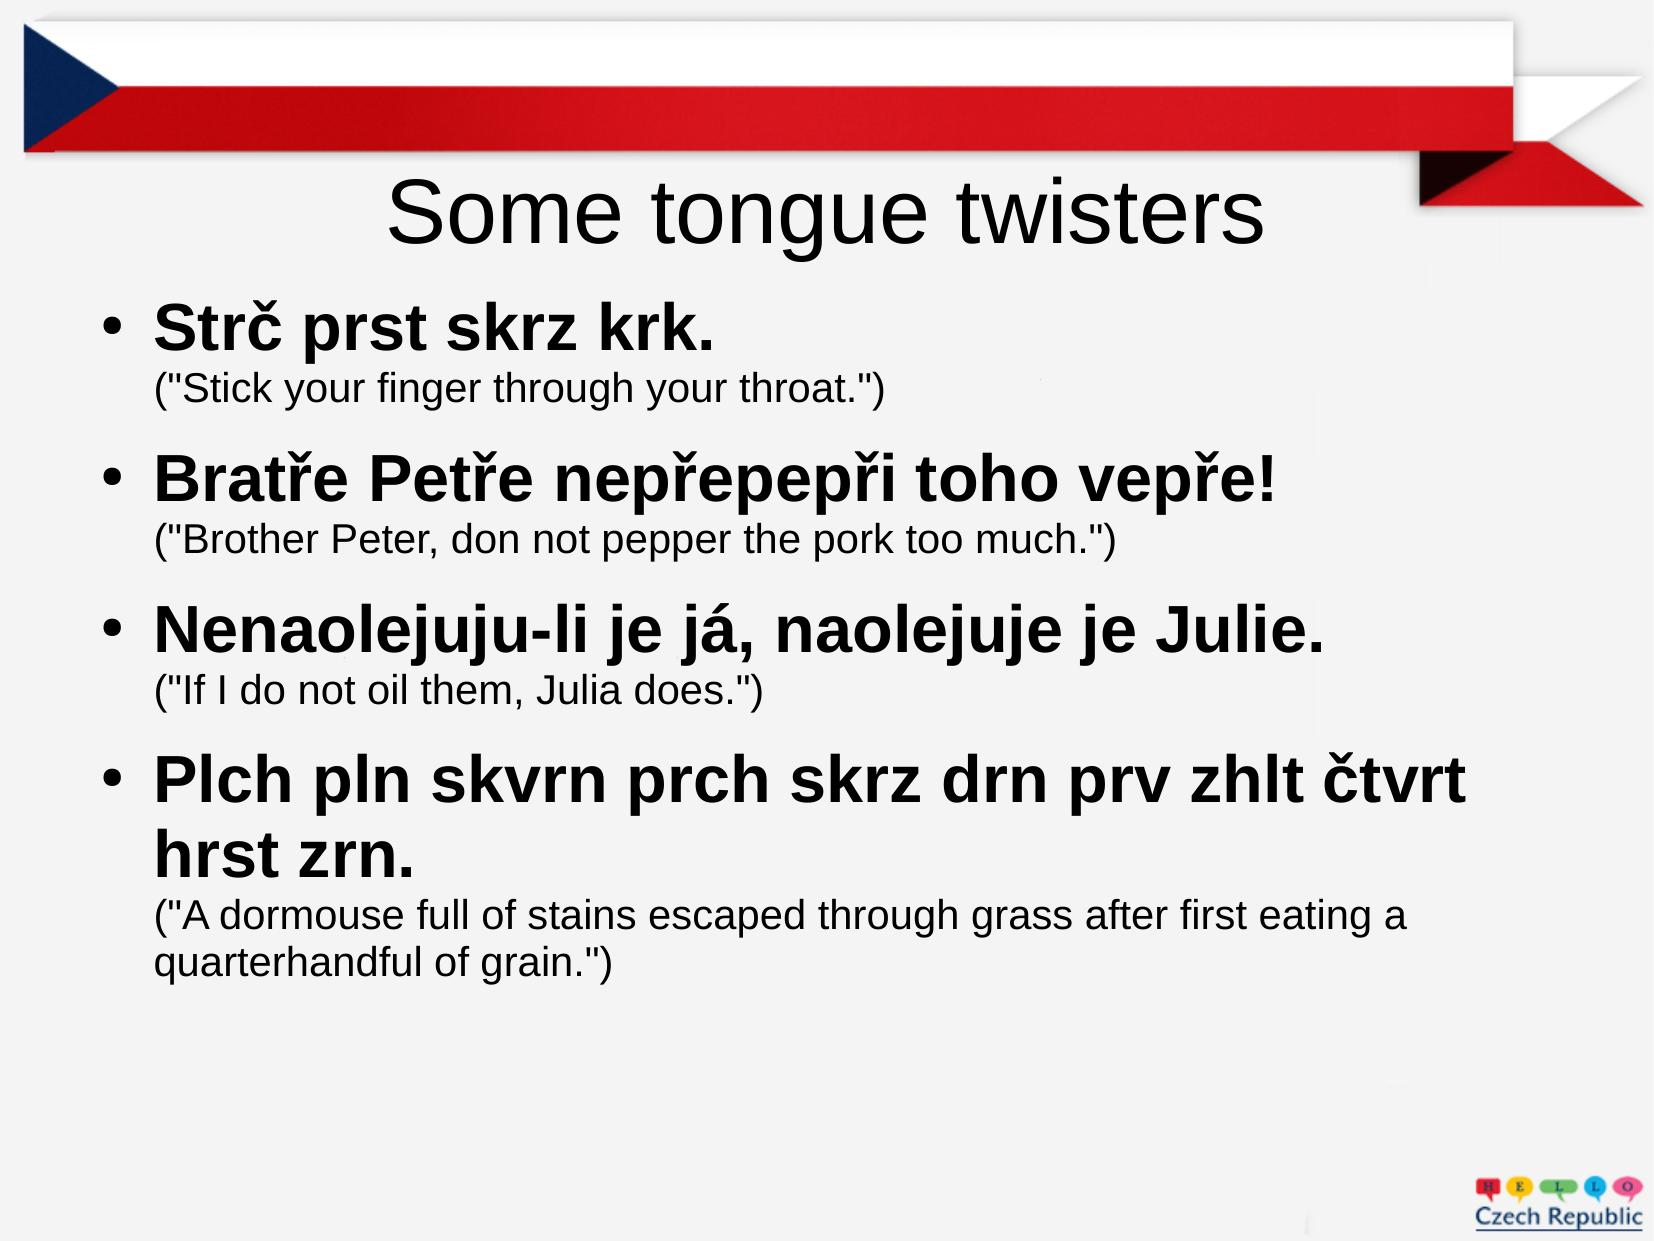

# Some tongue twisters
Strč prst skrz krk.
("Stick your finger through your throat.")
Bratře Petře nepřepepři toho vepře!
("Brother Peter, don not pepper the pork too much.")
Nenaolejuju-li je já, naolejuje je Julie.
("If I do not oil them, Julia does.")
Plch pln skvrn prch skrz drn prv zhlt čtvrt hrst zrn.
("A dormouse full of stains escaped through grass after first eating a quarterhandful of grain.")